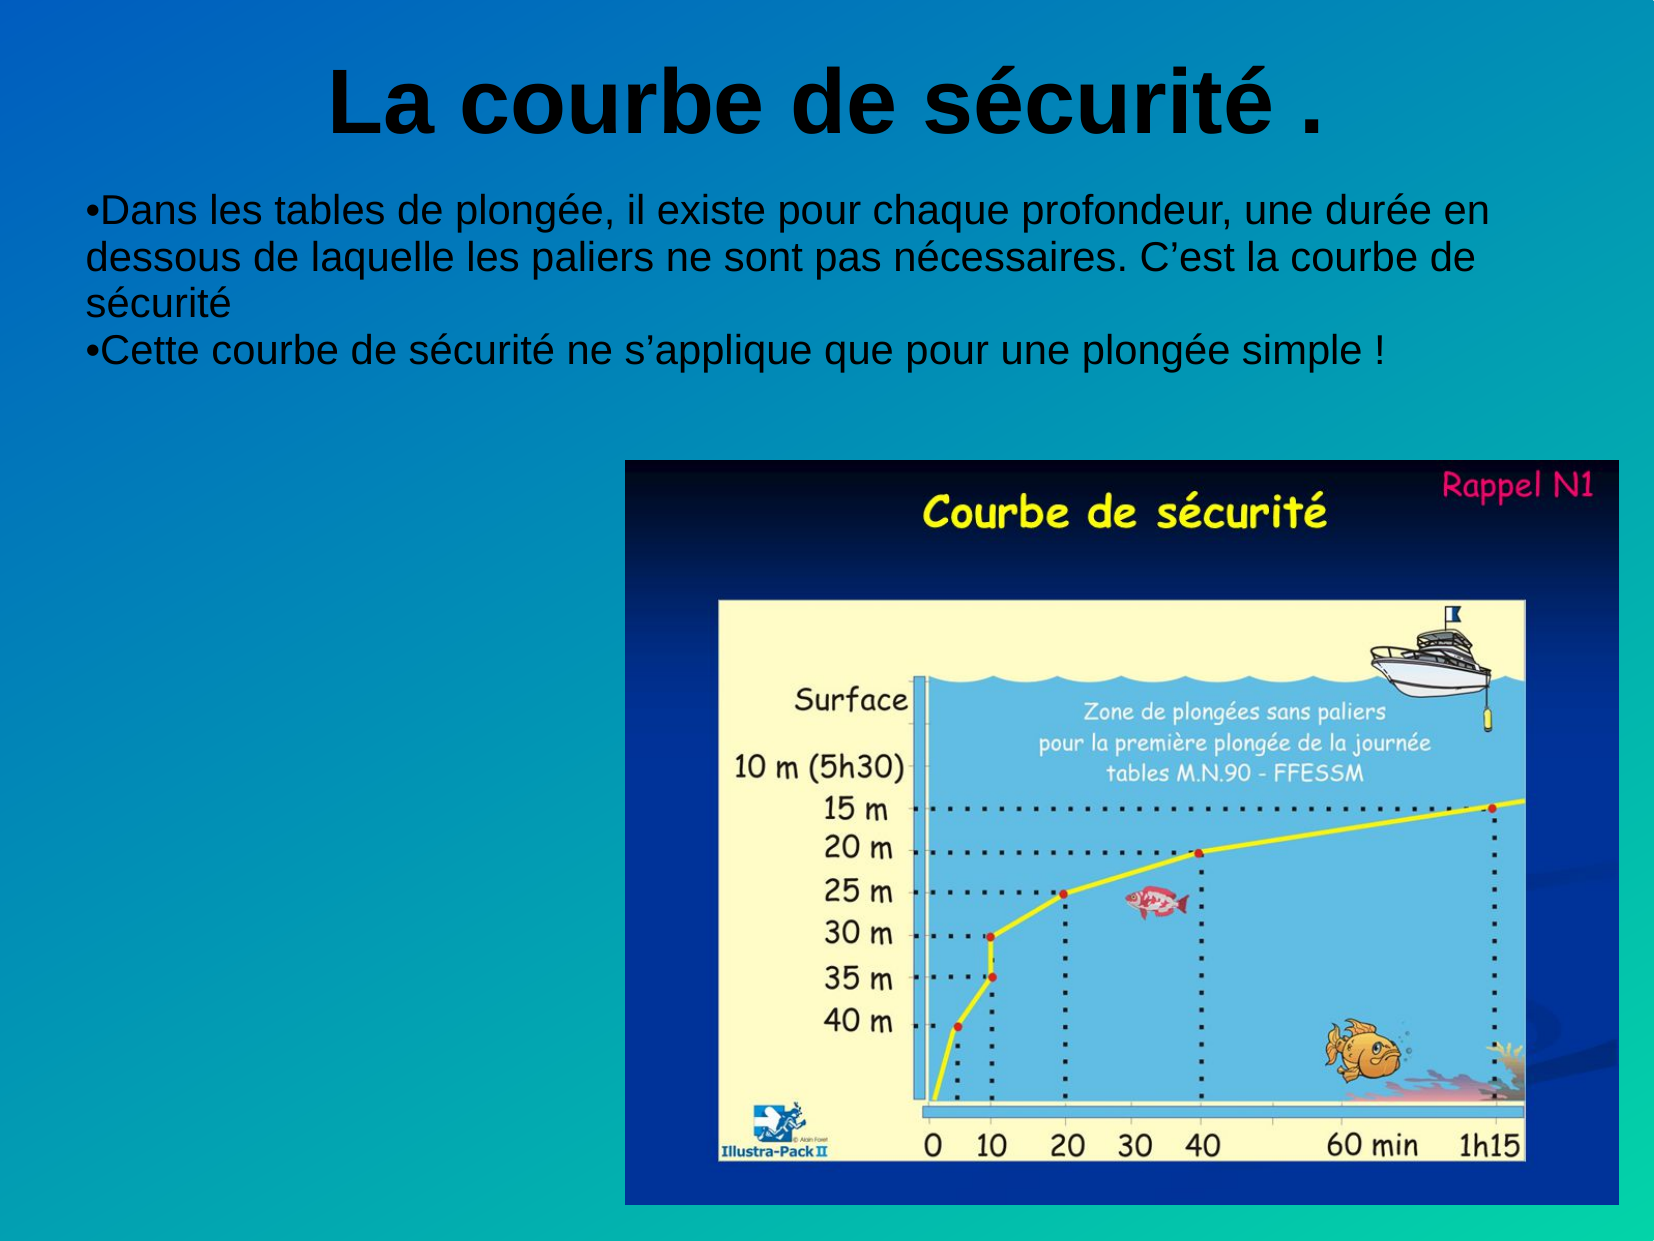

# La courbe de sécurité .
•Dans les tables de plongée, il existe pour chaque profondeur, une durée en dessous de laquelle les paliers ne sont pas nécessaires. C’est la courbe de sécurité
•Cette courbe de sécurité ne s’applique que pour une plongée simple !